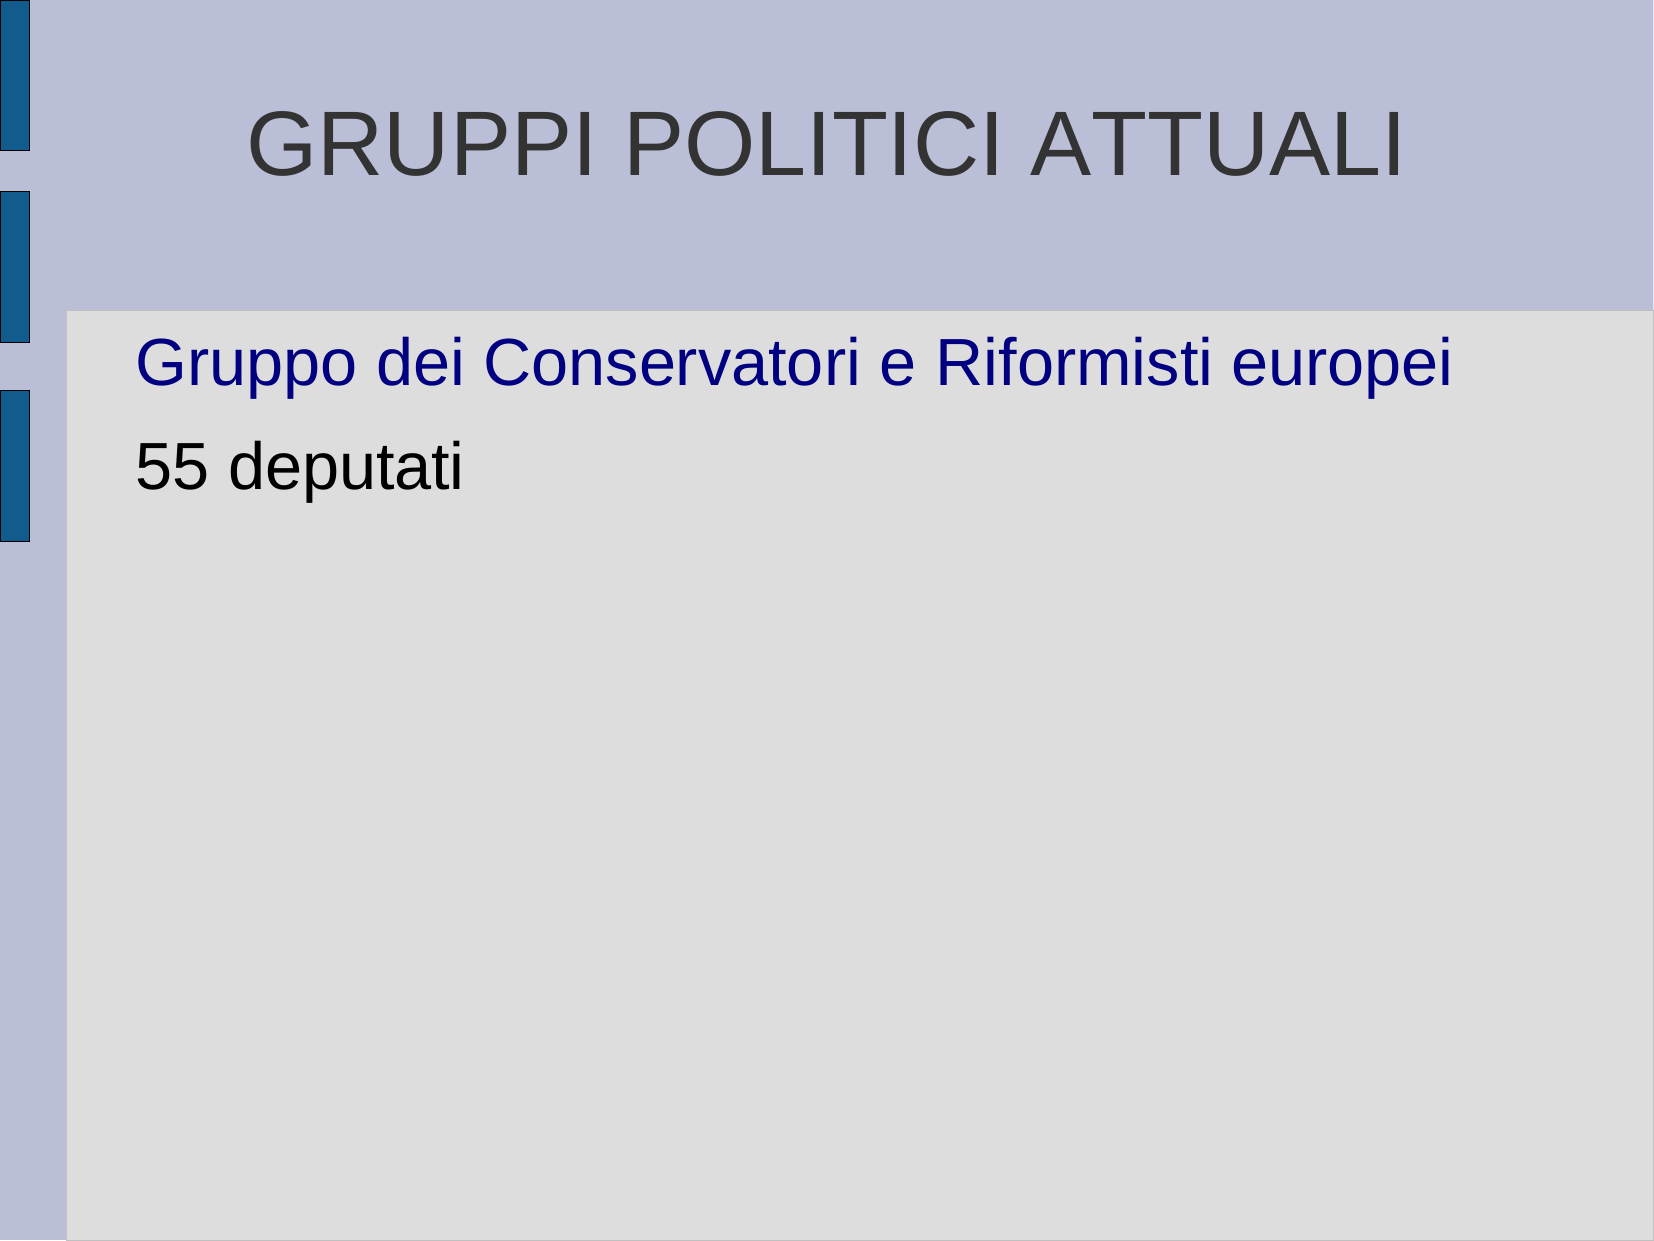

# GRUPPI POLITICI ATTUALI
Gruppo dei Conservatori e Riformisti europei
55 deputati